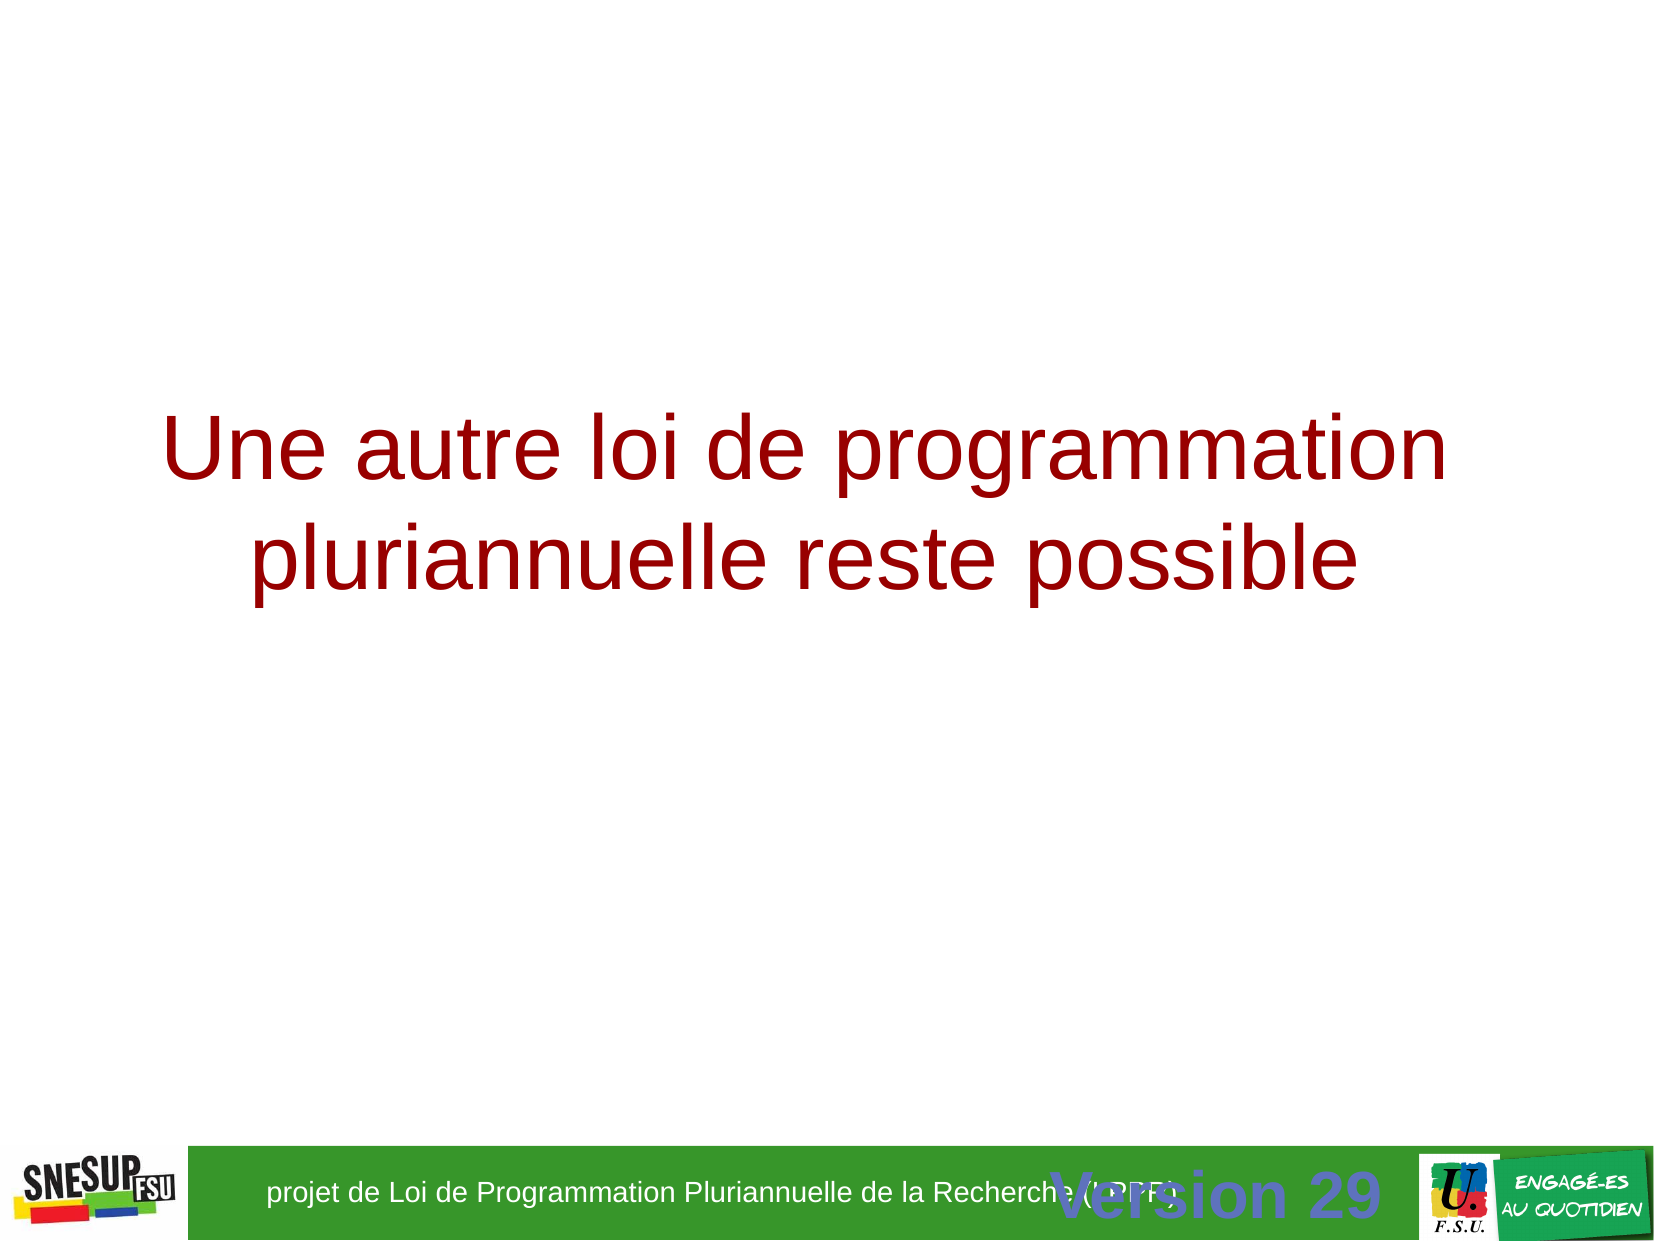

Une autre loi de programmation pluriannuelle reste possible
Version 29